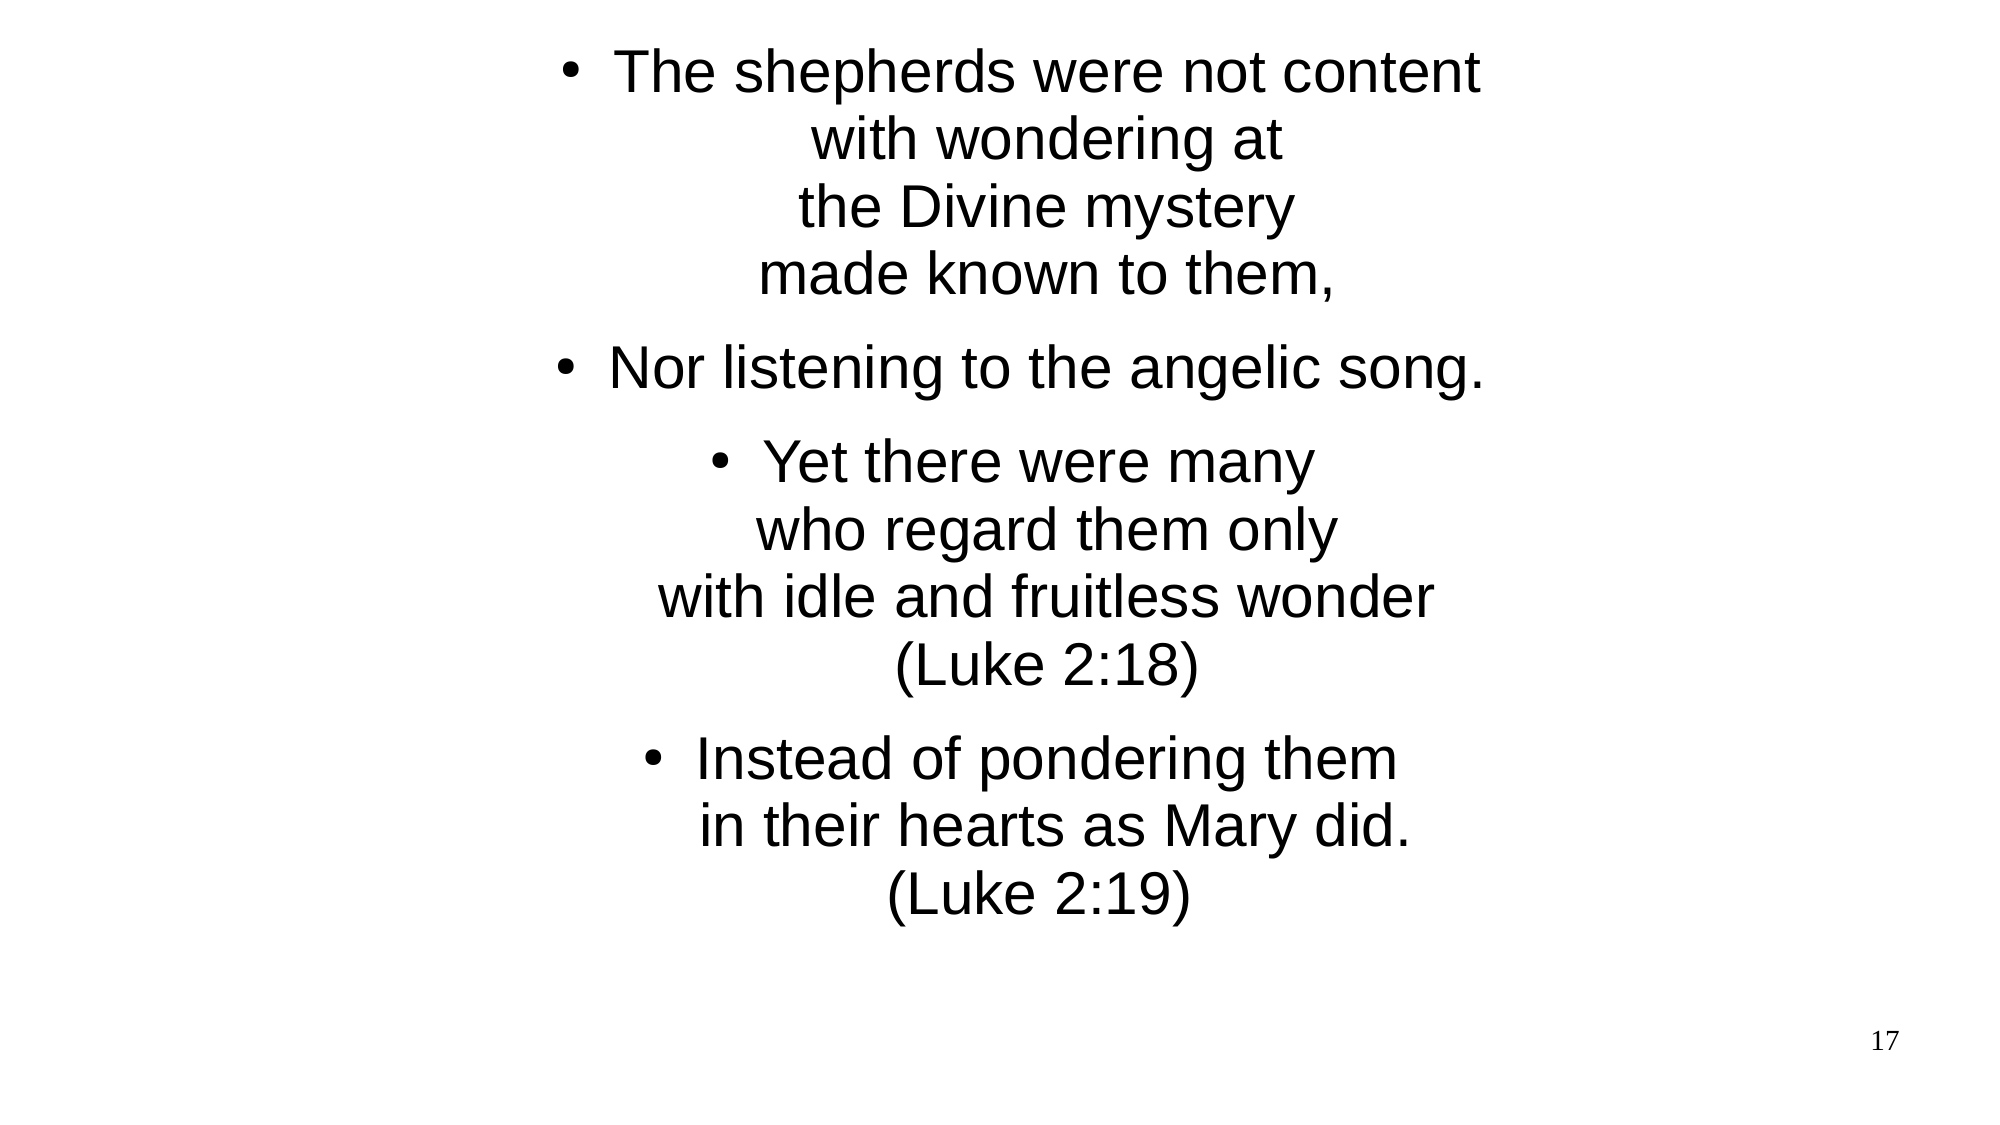

# The shepherds were not content with wondering at the Divine mystery made known to them,
Nor listening to the angelic song.
Yet there were many
who regard them only
 with idle and fruitless wonder
(Luke 2:18)
Instead of pondering them
 in their hearts as Mary did.
(Luke 2:19)
17